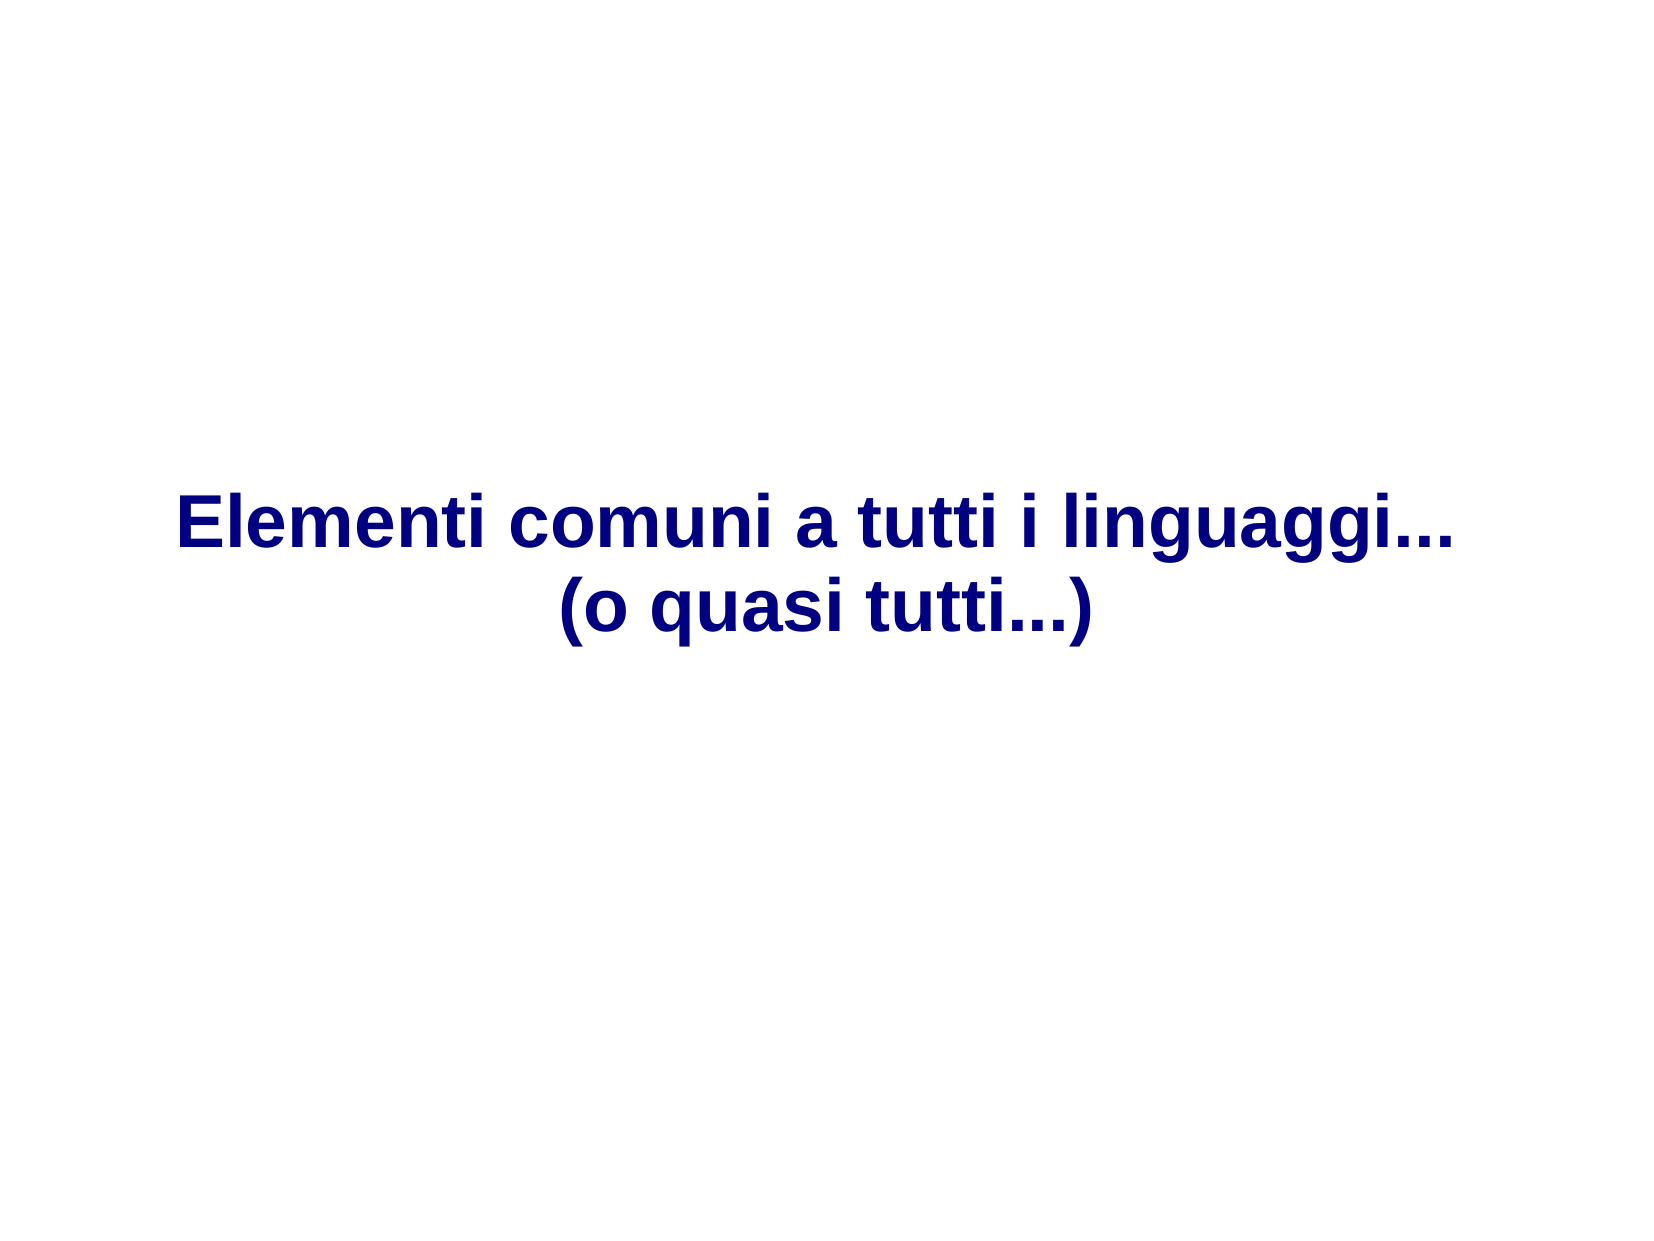

Elementi comuni a tutti i linguaggi...
(o quasi tutti...)